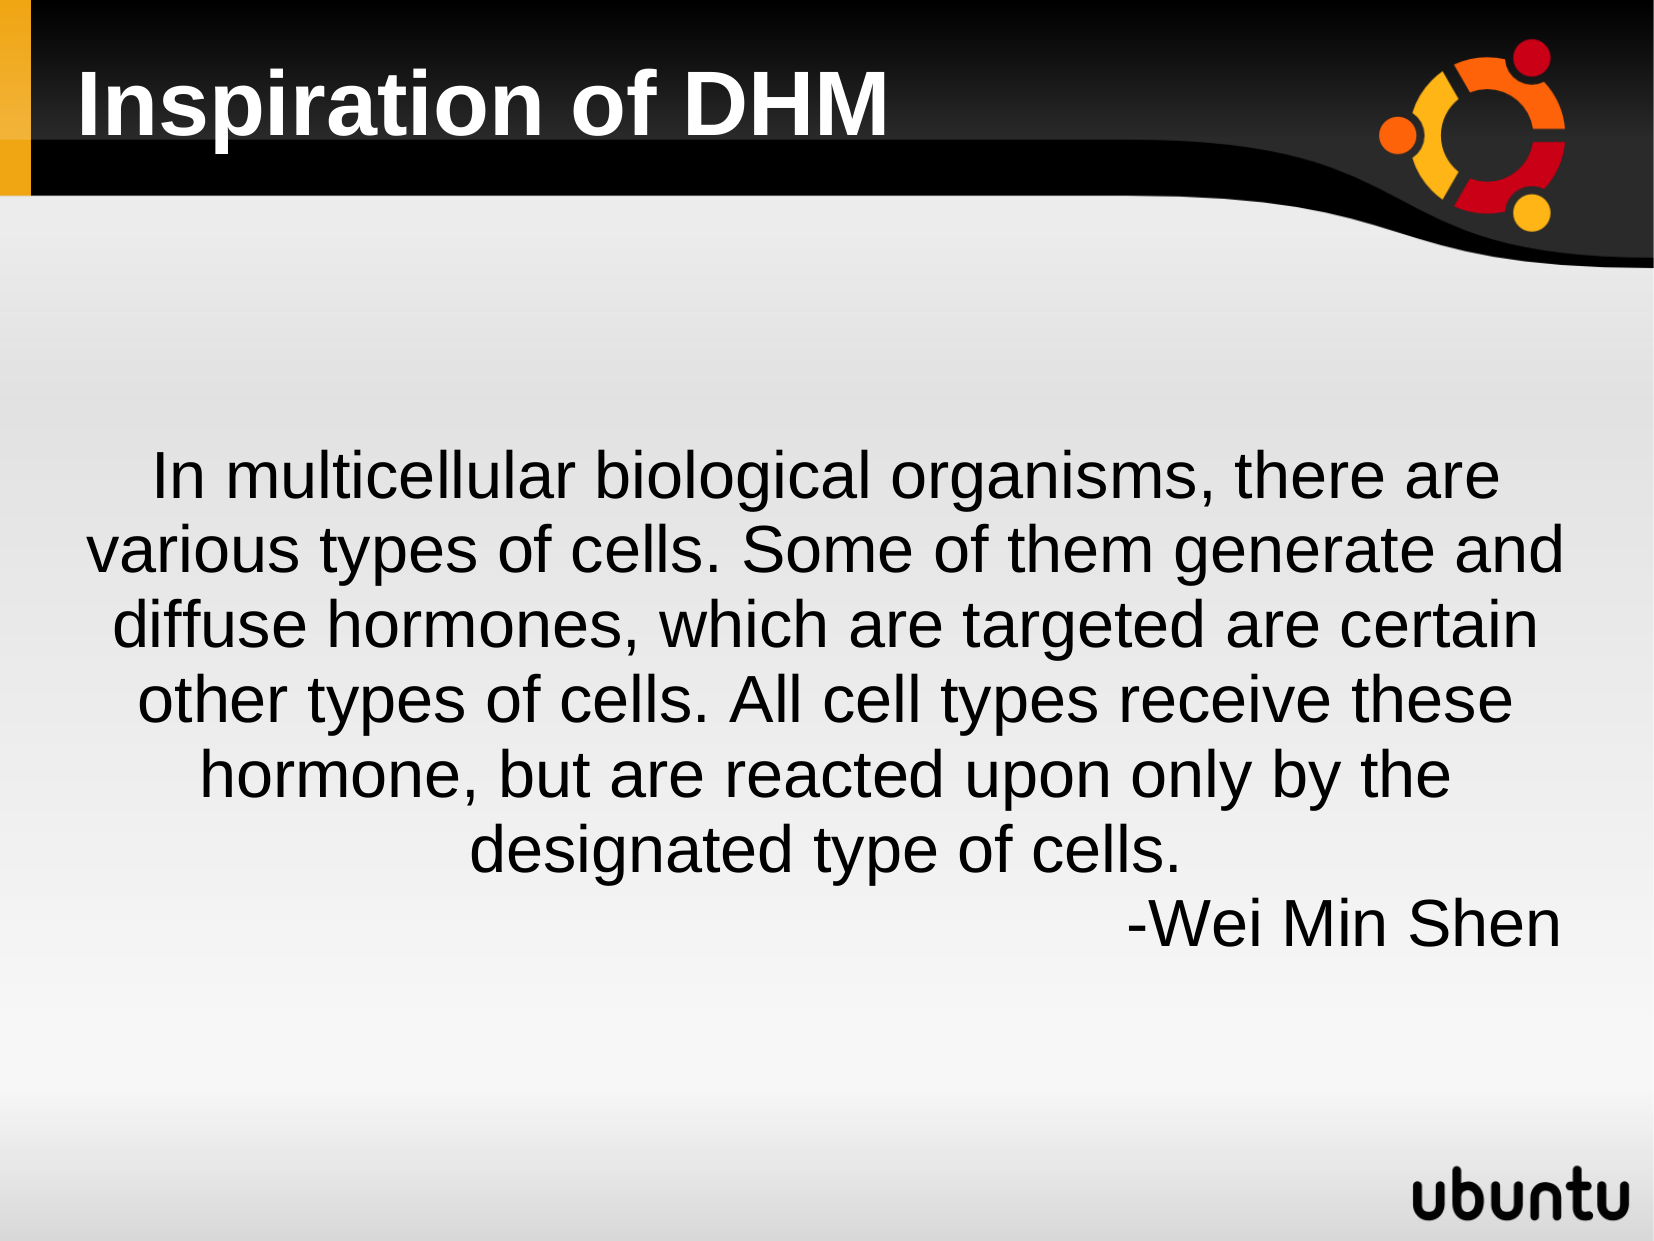

# Inspiration of DHM
In multicellular biological organisms, there are various types of cells. Some of them generate and diffuse hormones, which are targeted are certain other types of cells. All cell types receive these hormone, but are reacted upon only by the designated type of cells.
 -Wei Min Shen